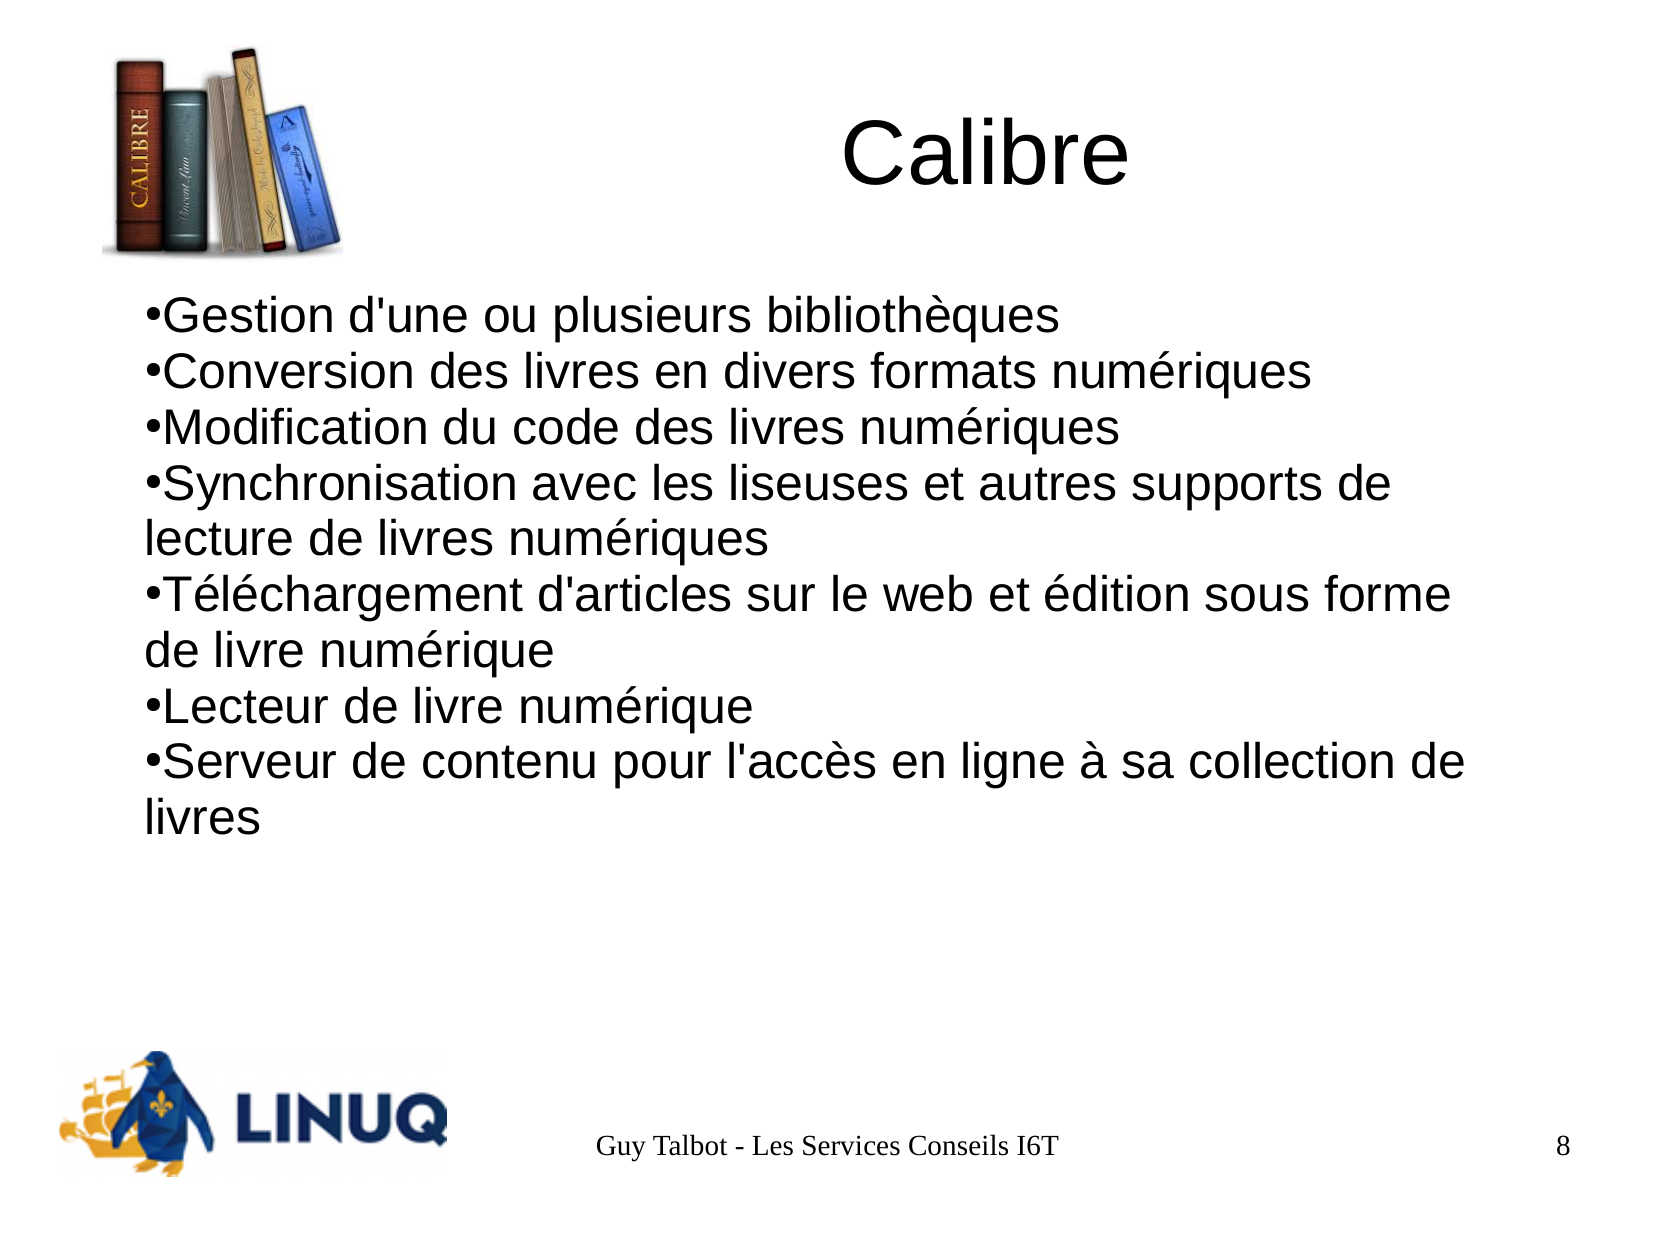

# Calibre
Gestion d'une ou plusieurs bibliothèques
Conversion des livres en divers formats numériques
Modification du code des livres numériques
Synchronisation avec les liseuses et autres supports de lecture de livres numériques
Téléchargement d'articles sur le web et édition sous forme de livre numérique
Lecteur de livre numérique
Serveur de contenu pour l'accès en ligne à sa collection de livres
Guy Talbot - Les Services Conseils I6T
8